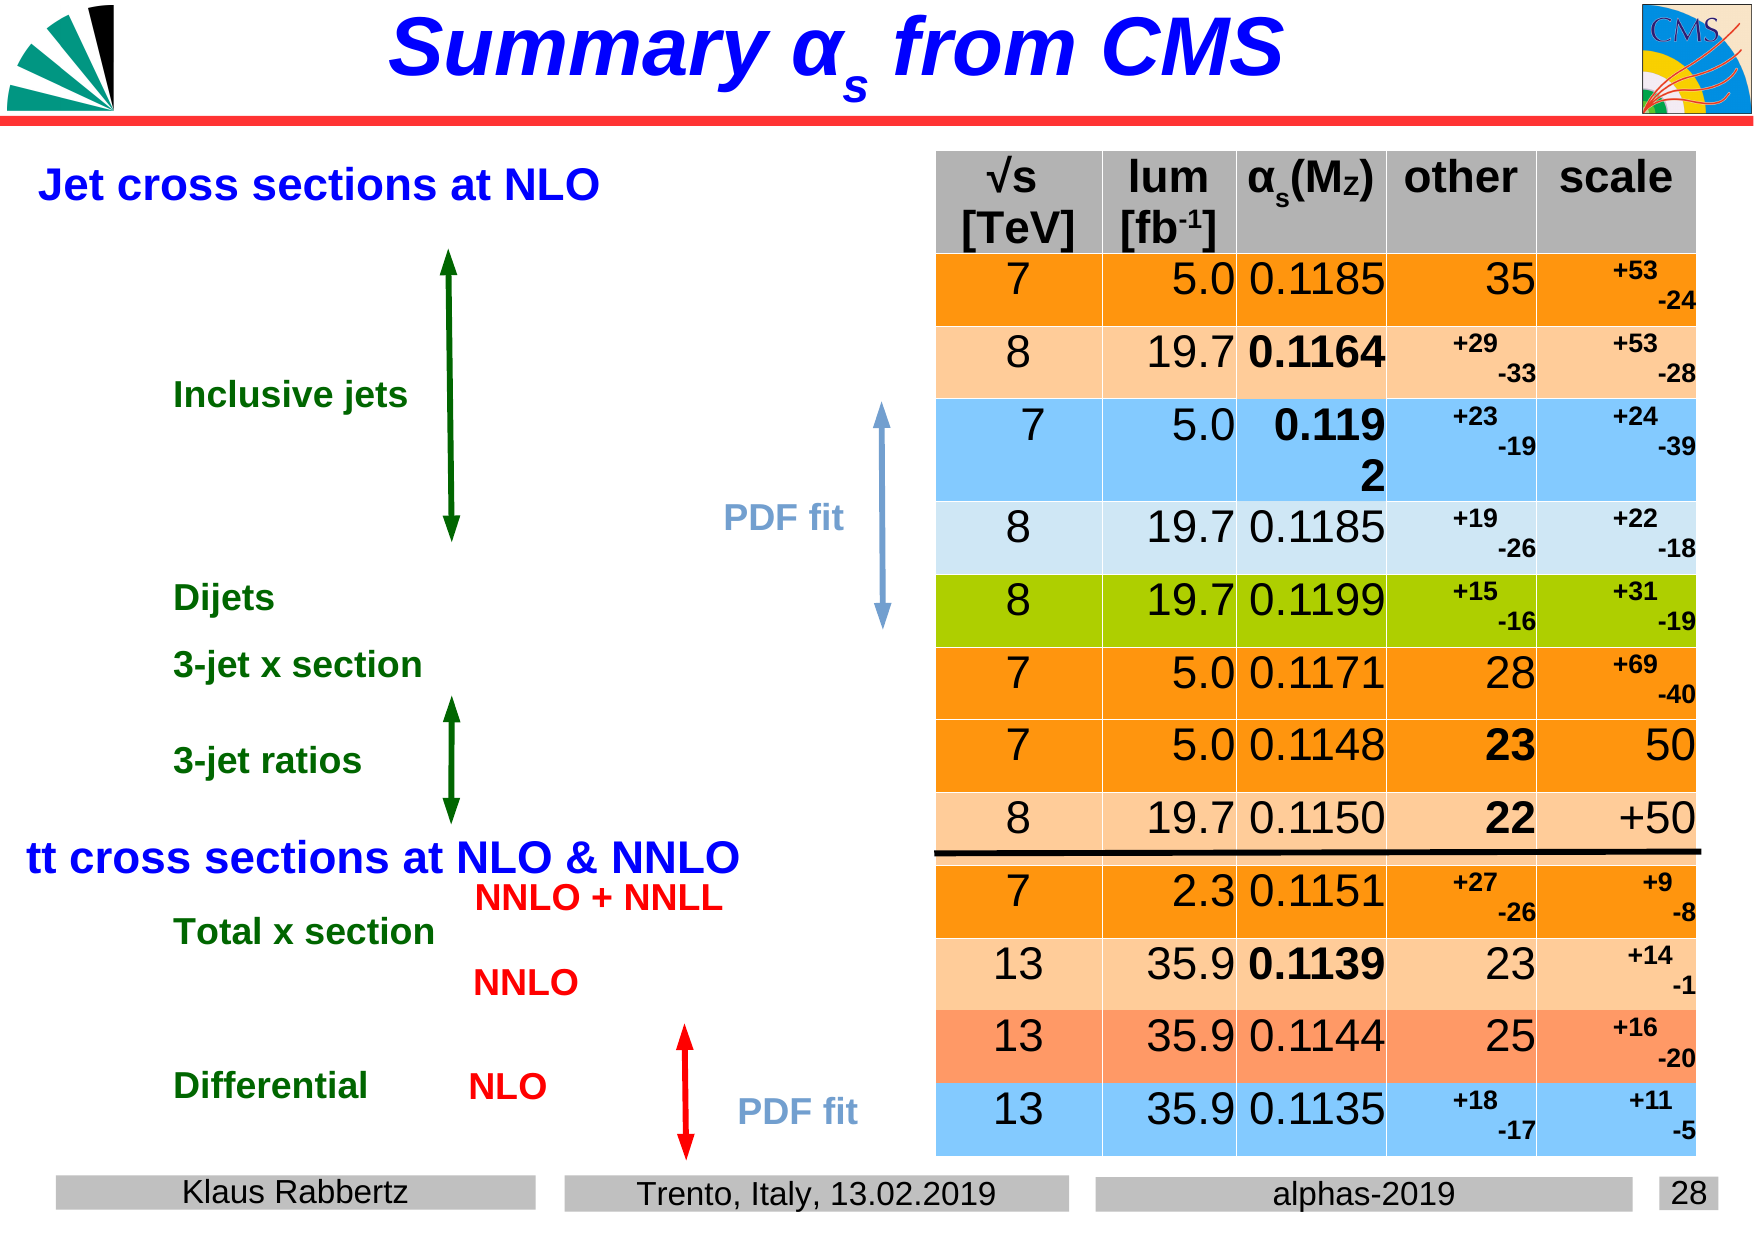

# Summary αs from CMS
| √s [TeV] | lum [fb-1] | αs(MZ) | other | scale |
| --- | --- | --- | --- | --- |
| 7 | 5.0 | 0.1185 | 35 | +53-24 |
| 8 | 19.7 | 0.1164 | +29-33 | +53-28 |
| 7 | 5.0 | 0.1192 | +23-19 | +24-39 |
| 8 | 19.7 | 0.1185 | +19-26 | +22-18 |
| 8 | 19.7 | 0.1199 | +15-16 | +31-19 |
| 7 | 5.0 | 0.1171 | 28 | +69-40 |
| 7 | 5.0 | 0.1148 | 23 | 50 |
| 8 | 19.7 | 0.1150 | 22 | +50 |
| 7 | 2.3 | 0.1151 | +27-26 | +9-8 |
| 13 | 35.9 | 0.1139 | 23 | +14-1 |
| 13 | 35.9 | 0.1144 | 25 | +16-20 |
| 13 | 35.9 | 0.1135 | +18-17 | +11-5 |
Jet cross sections at NLO
Inclusive jets
PDF fit
Dijets
3-jet x section
3-jet ratios
tt cross sections at NLO & NNLO
NNLO + NNLL
Total x section
NNLO
Differential
NLO
PDF fit